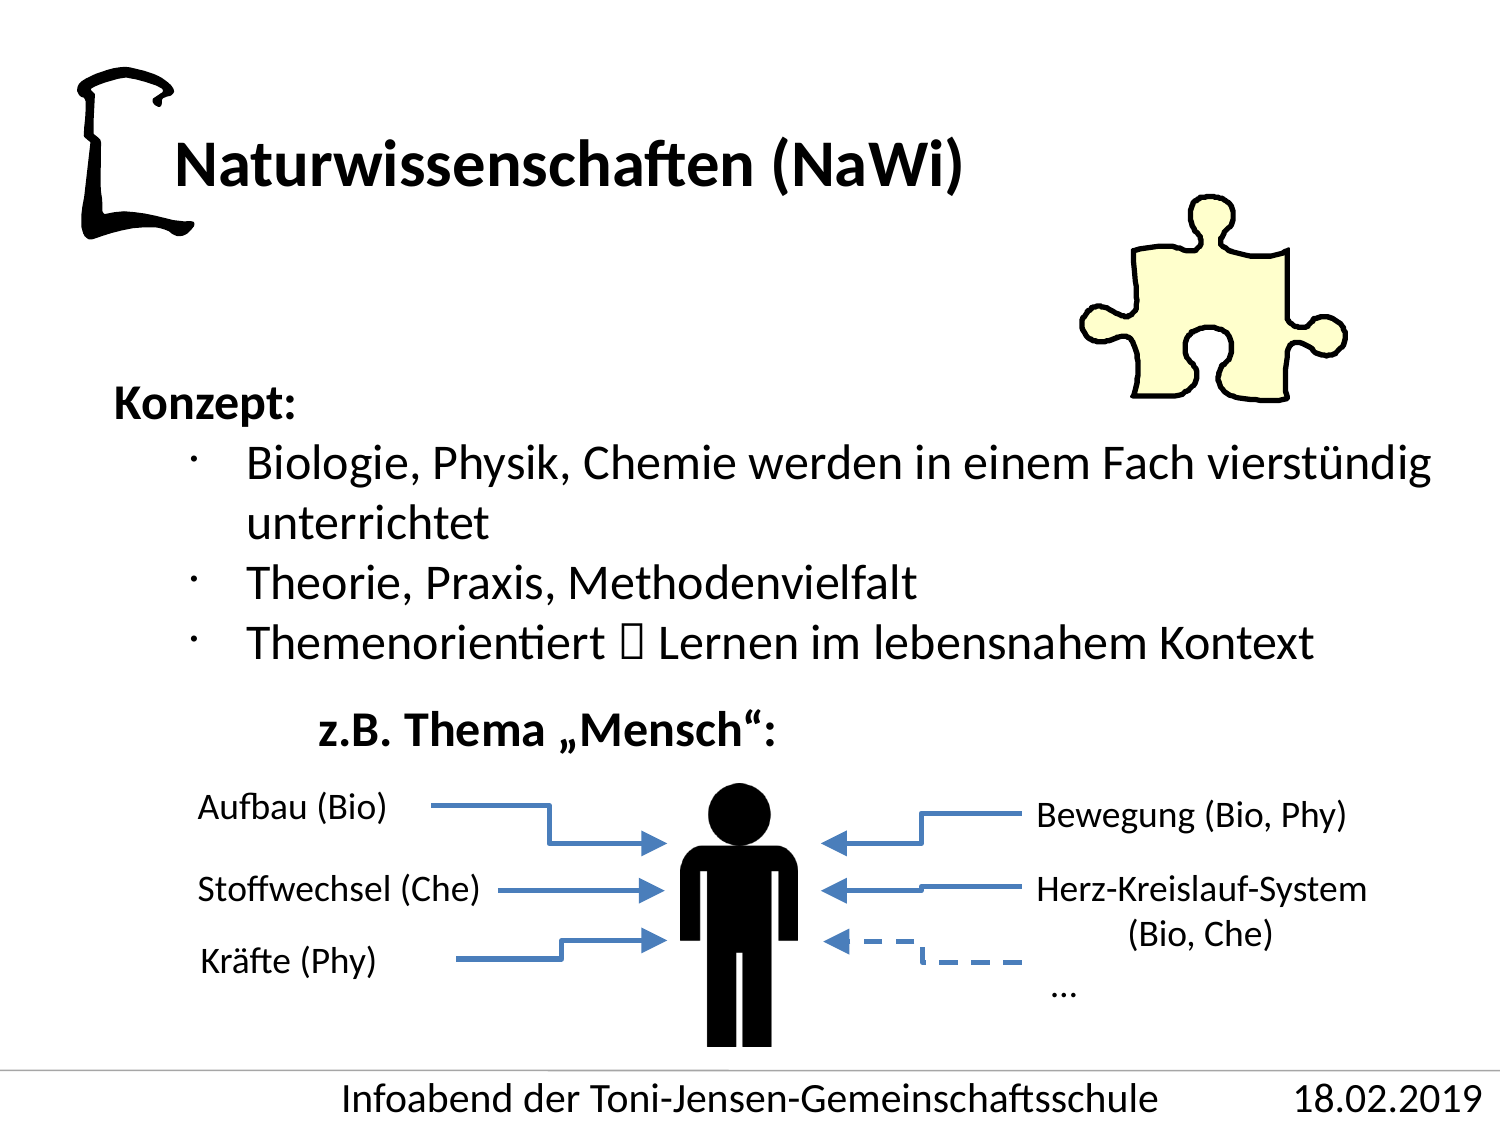

Naturwissenschaften (NaWi)
Konzept:
Biologie, Physik, Chemie werden in einem Fach vierstündig unterrichtet
Theorie, Praxis, Methodenvielfalt
Themenorientiert  Lernen im lebensnahem Kontext
		 z.B. Thema „Mensch“:
Aufbau (Bio)
Bewegung (Bio, Phy)
Stoffwechsel (Che)
Herz-Kreislauf-System
	 (Bio, Che)
Kräfte (Phy)
…
18.02.2019
Infoabend der Toni-Jensen-Gemeinschaftsschule